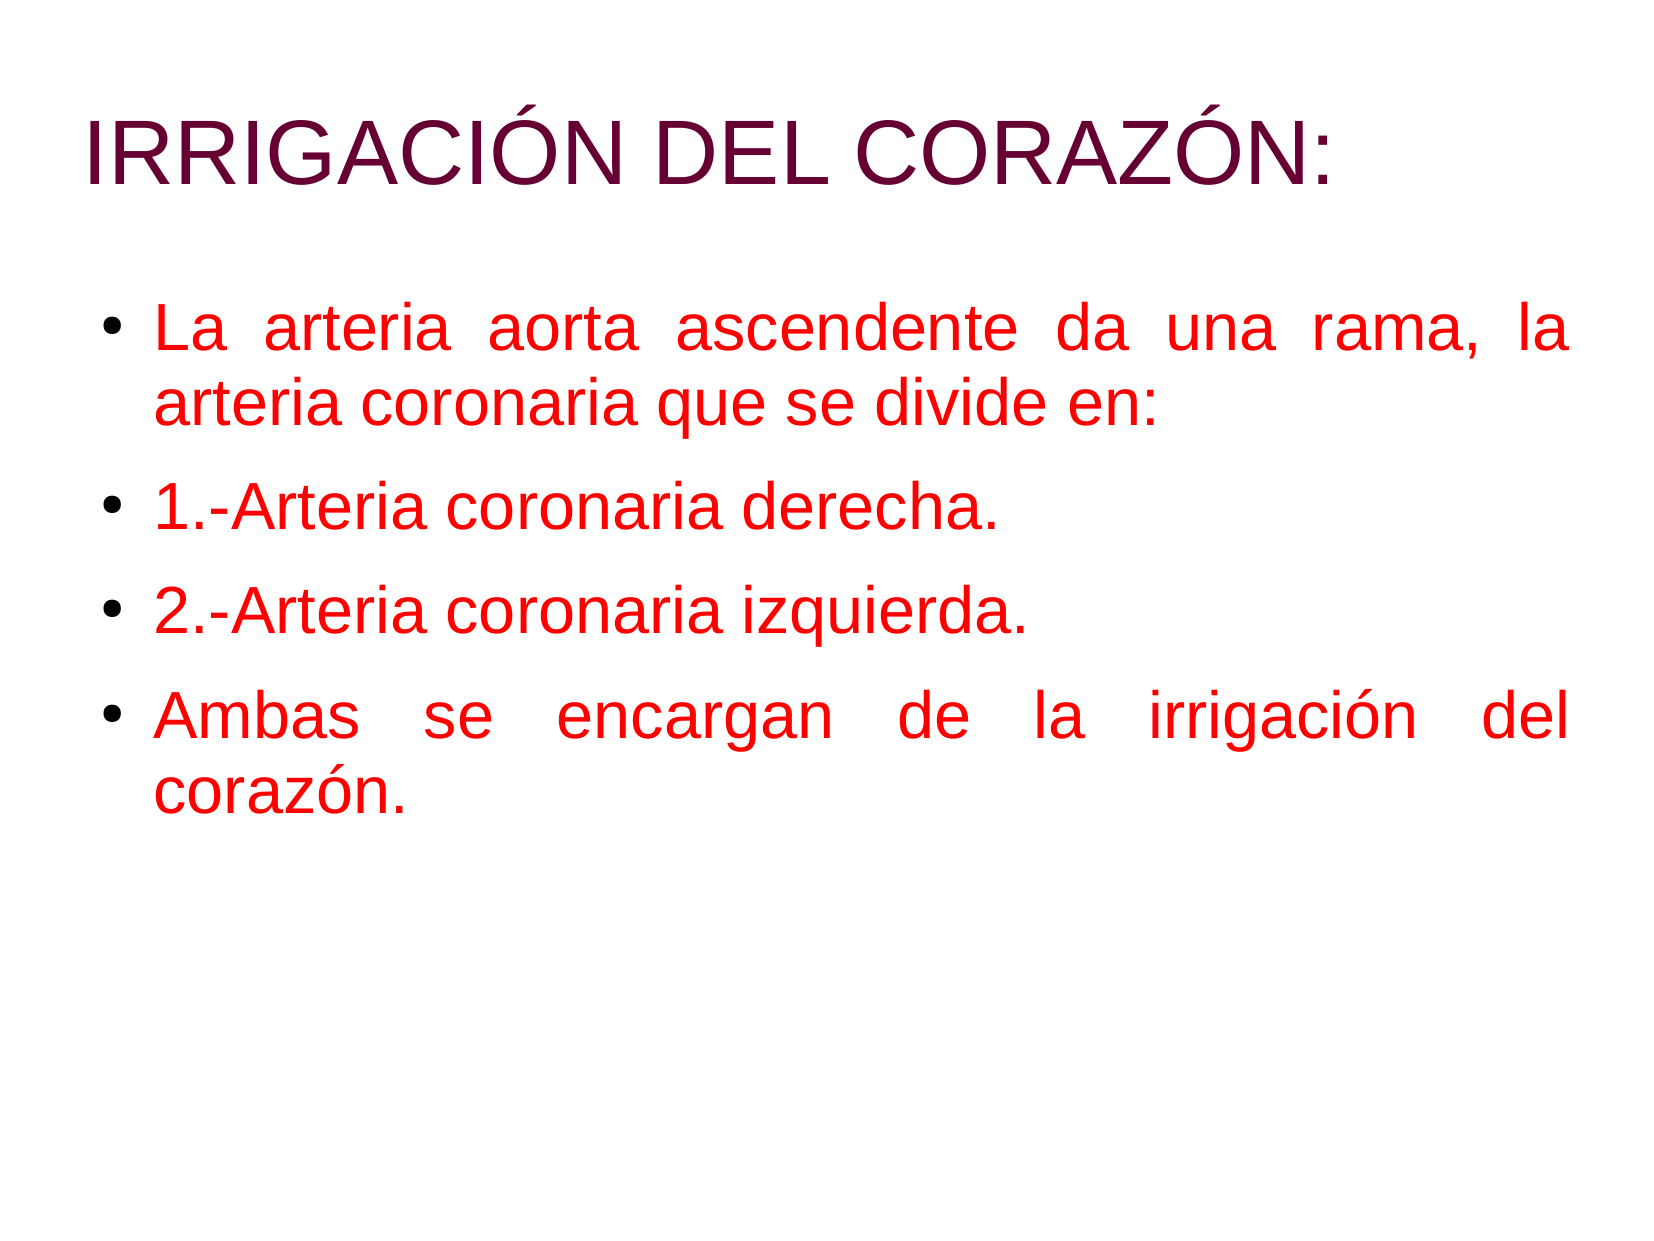

# IRRIGACIÓN DEL CORAZÓN:
La arteria aorta ascendente da una rama, la arteria coronaria que se divide en:
1.-Arteria coronaria derecha.
2.-Arteria coronaria izquierda.
Ambas se encargan de la irrigación del corazón.